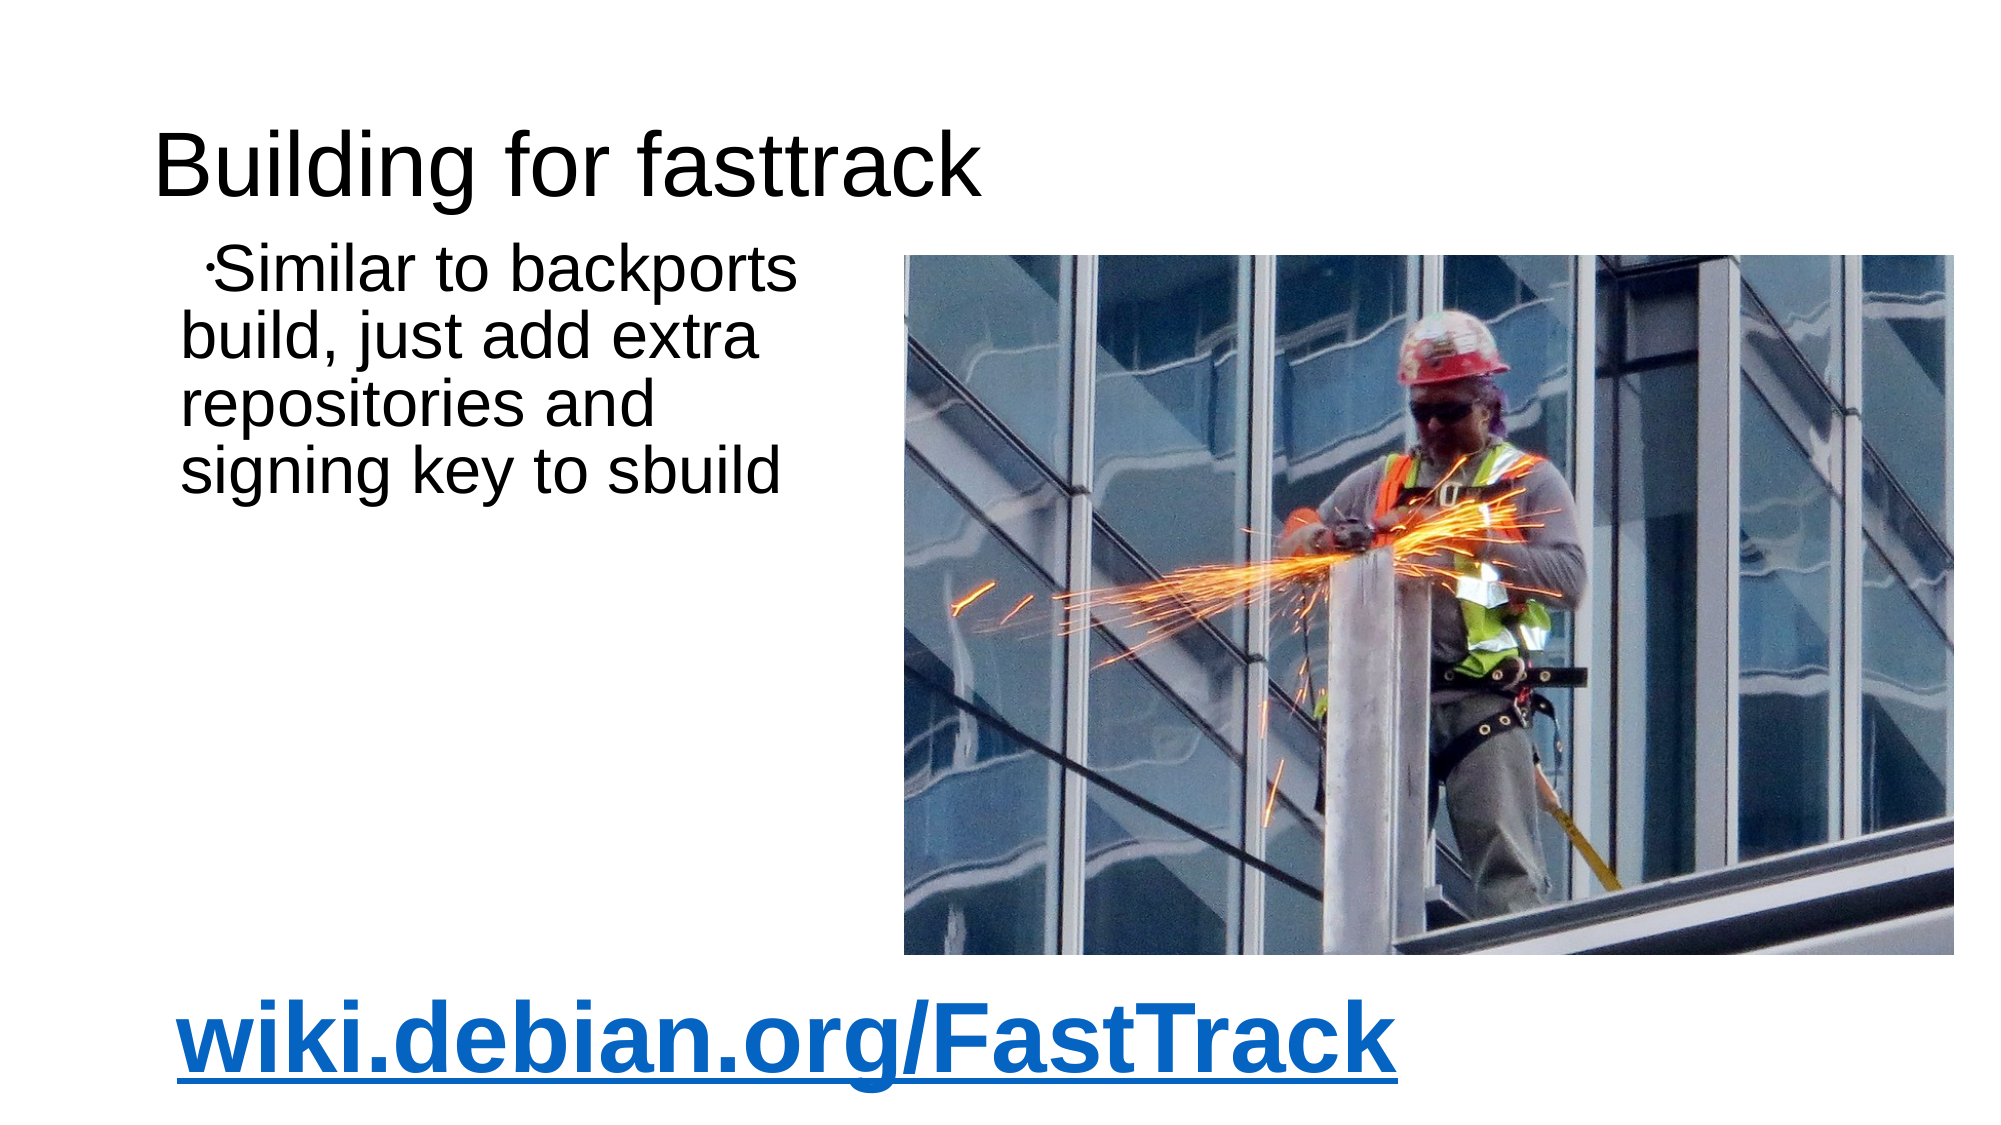

# Building for fasttrack
Similar to backports build, just add extra repositories and signing key to sbuild
wiki.debian.org/FastTrack